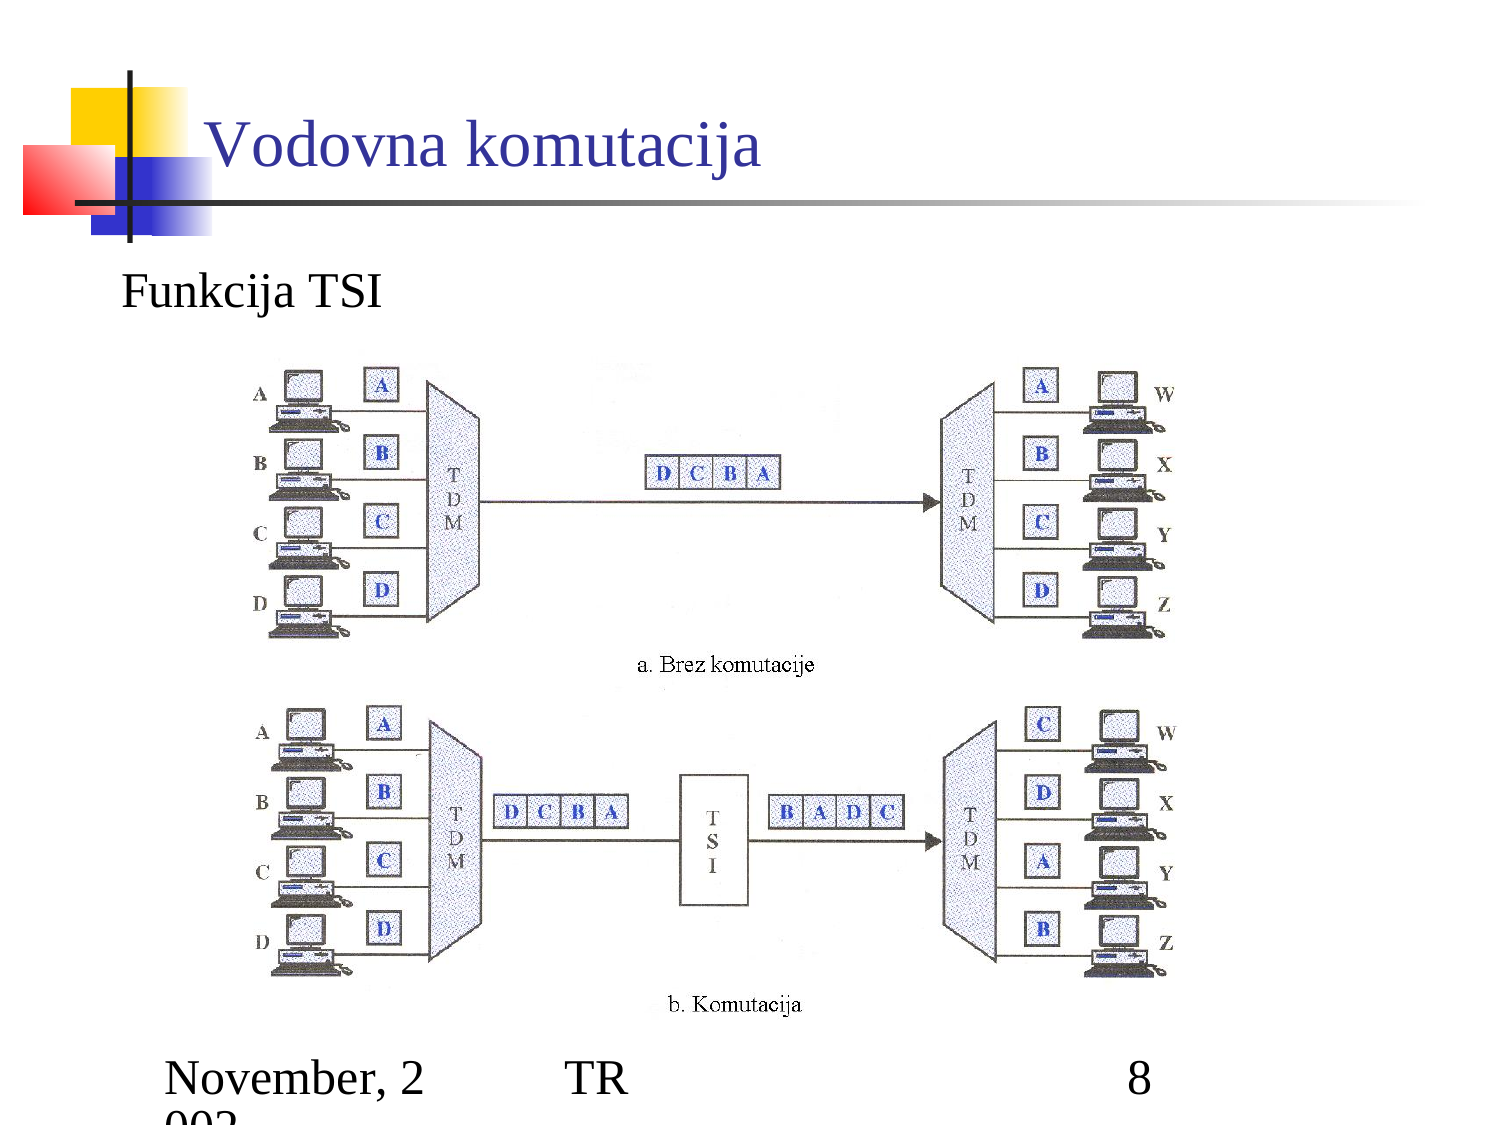

# Vodovna komutacija
	Funkcija TSI
November, 2002
TR
8